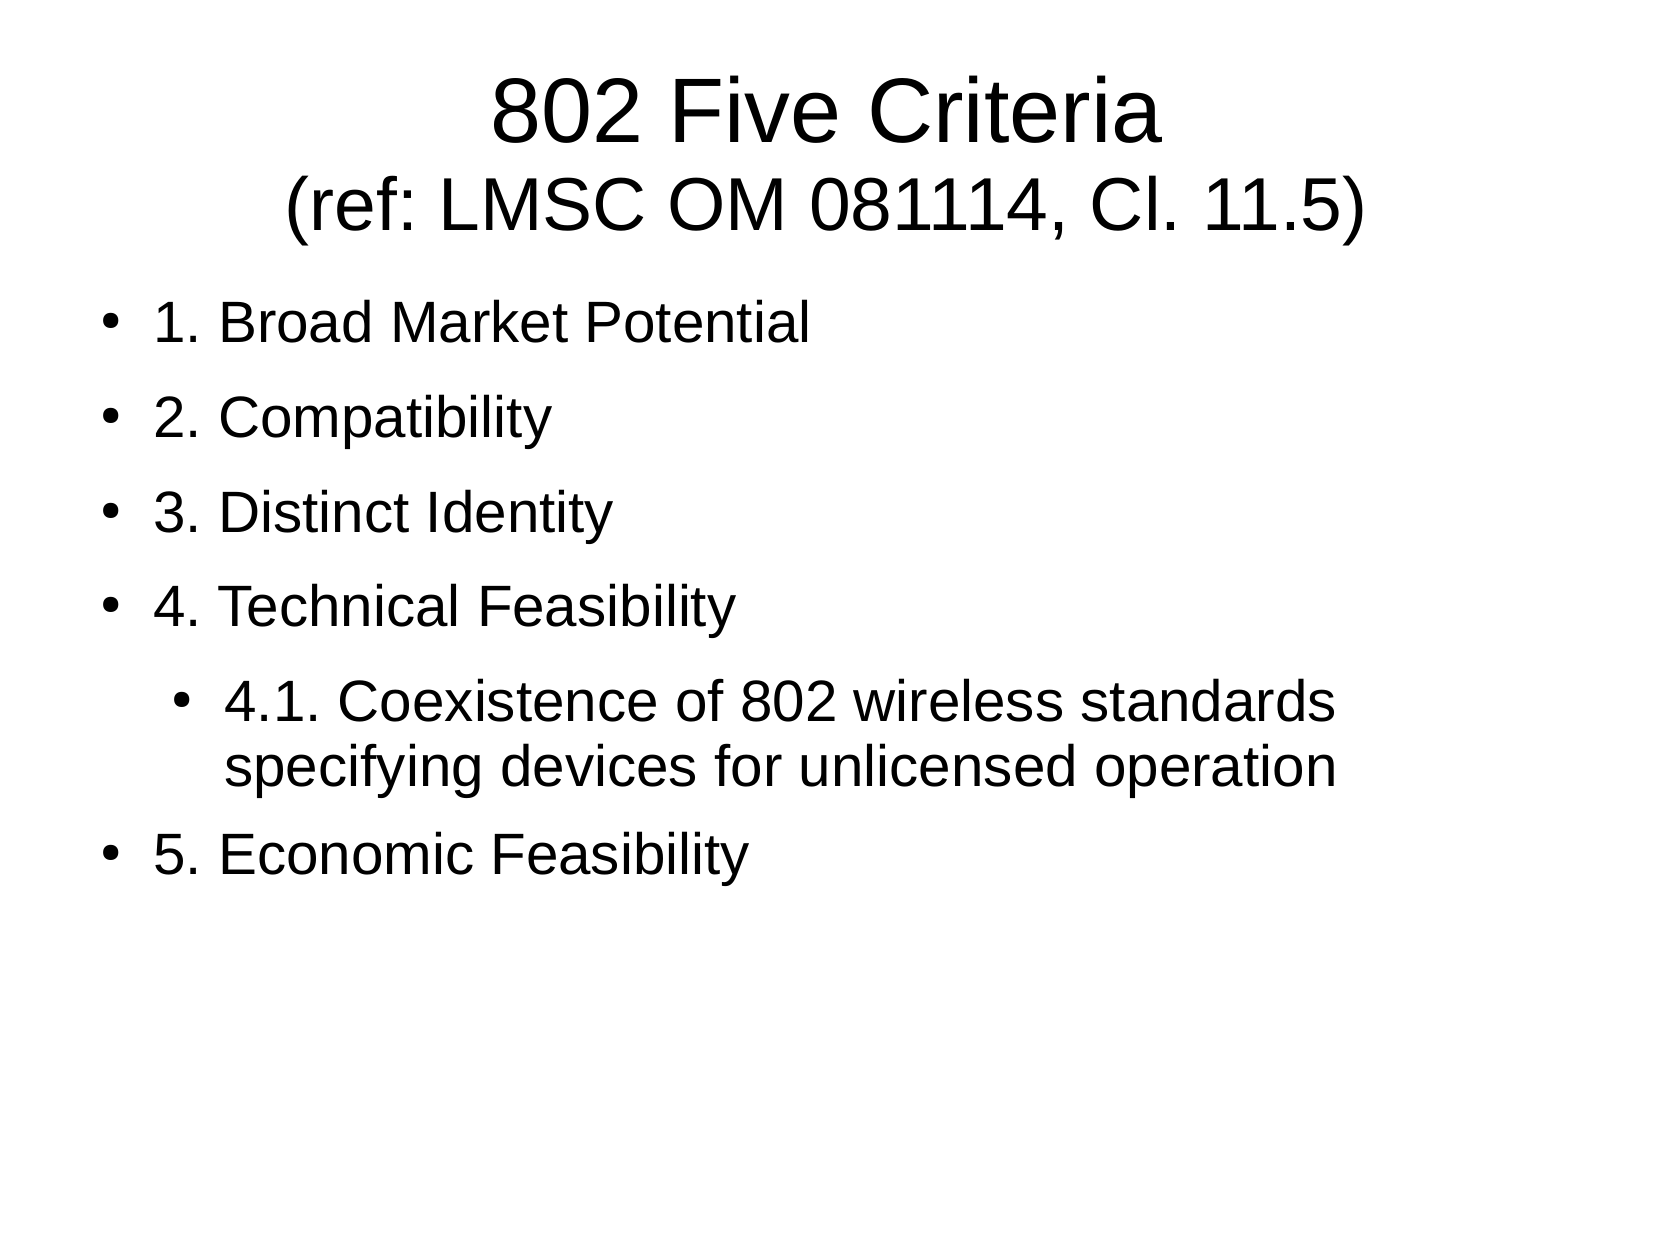

# 802 Five Criteria (ref: LMSC OM 081114, Cl. 11.5)
1. Broad Market Potential
2. Compatibility
3. Distinct Identity
4. Technical Feasibility
4.1. Coexistence of 802 wireless standards specifying devices for unlicensed operation
5. Economic Feasibility